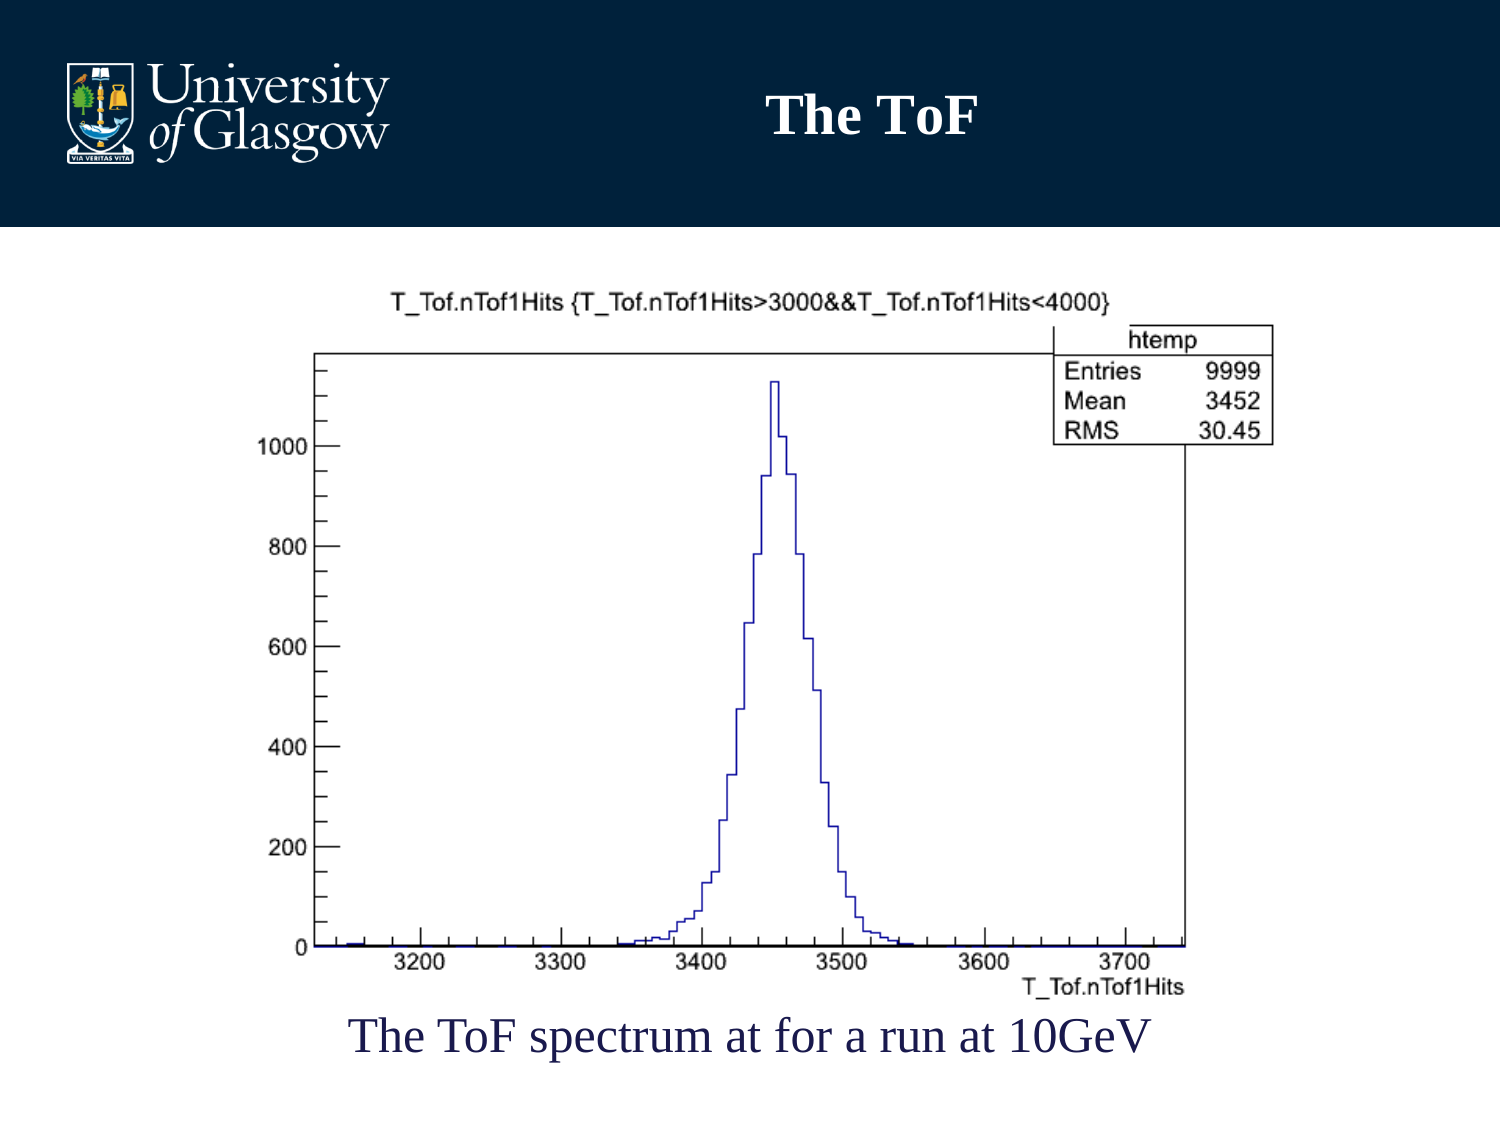

# The ToF
The ToF spectrum at for a run at 10GeV